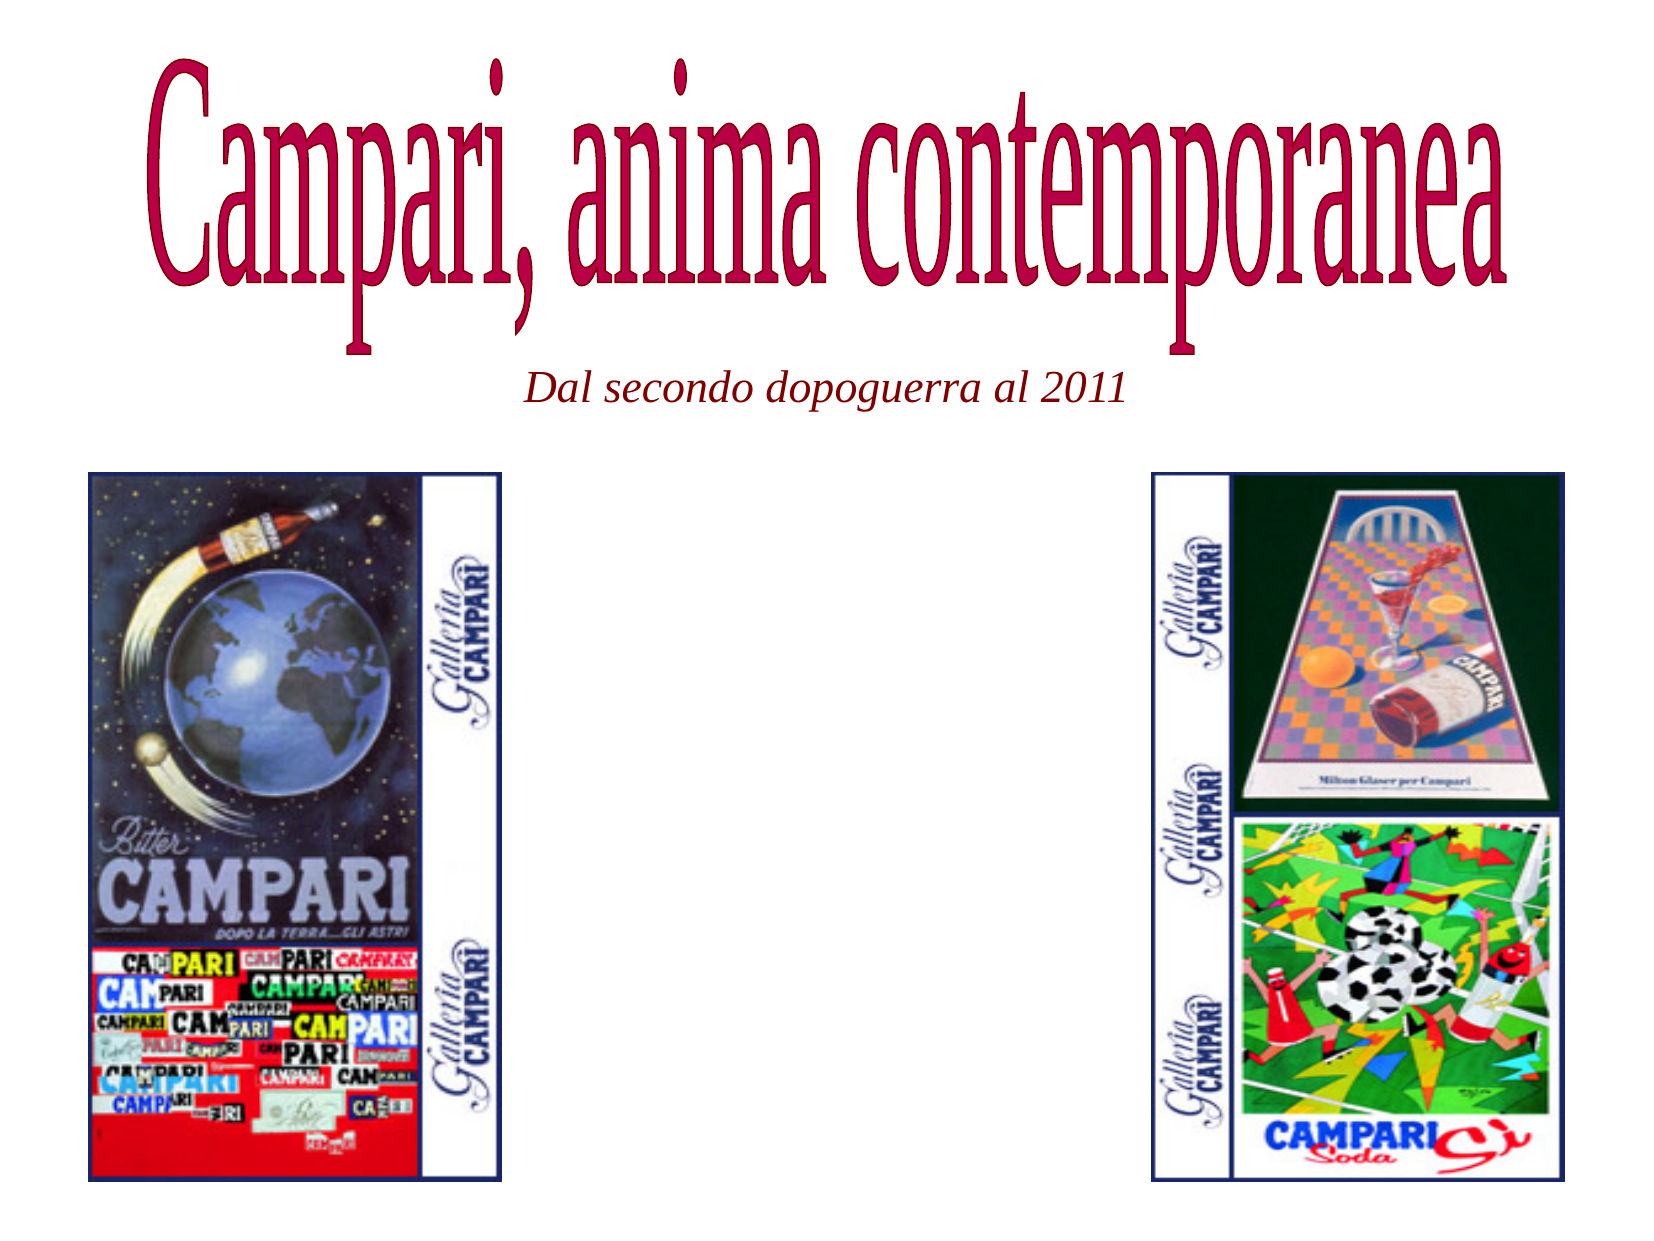

Campari, anima contemporanea
Dal secondo dopoguerra al 2011